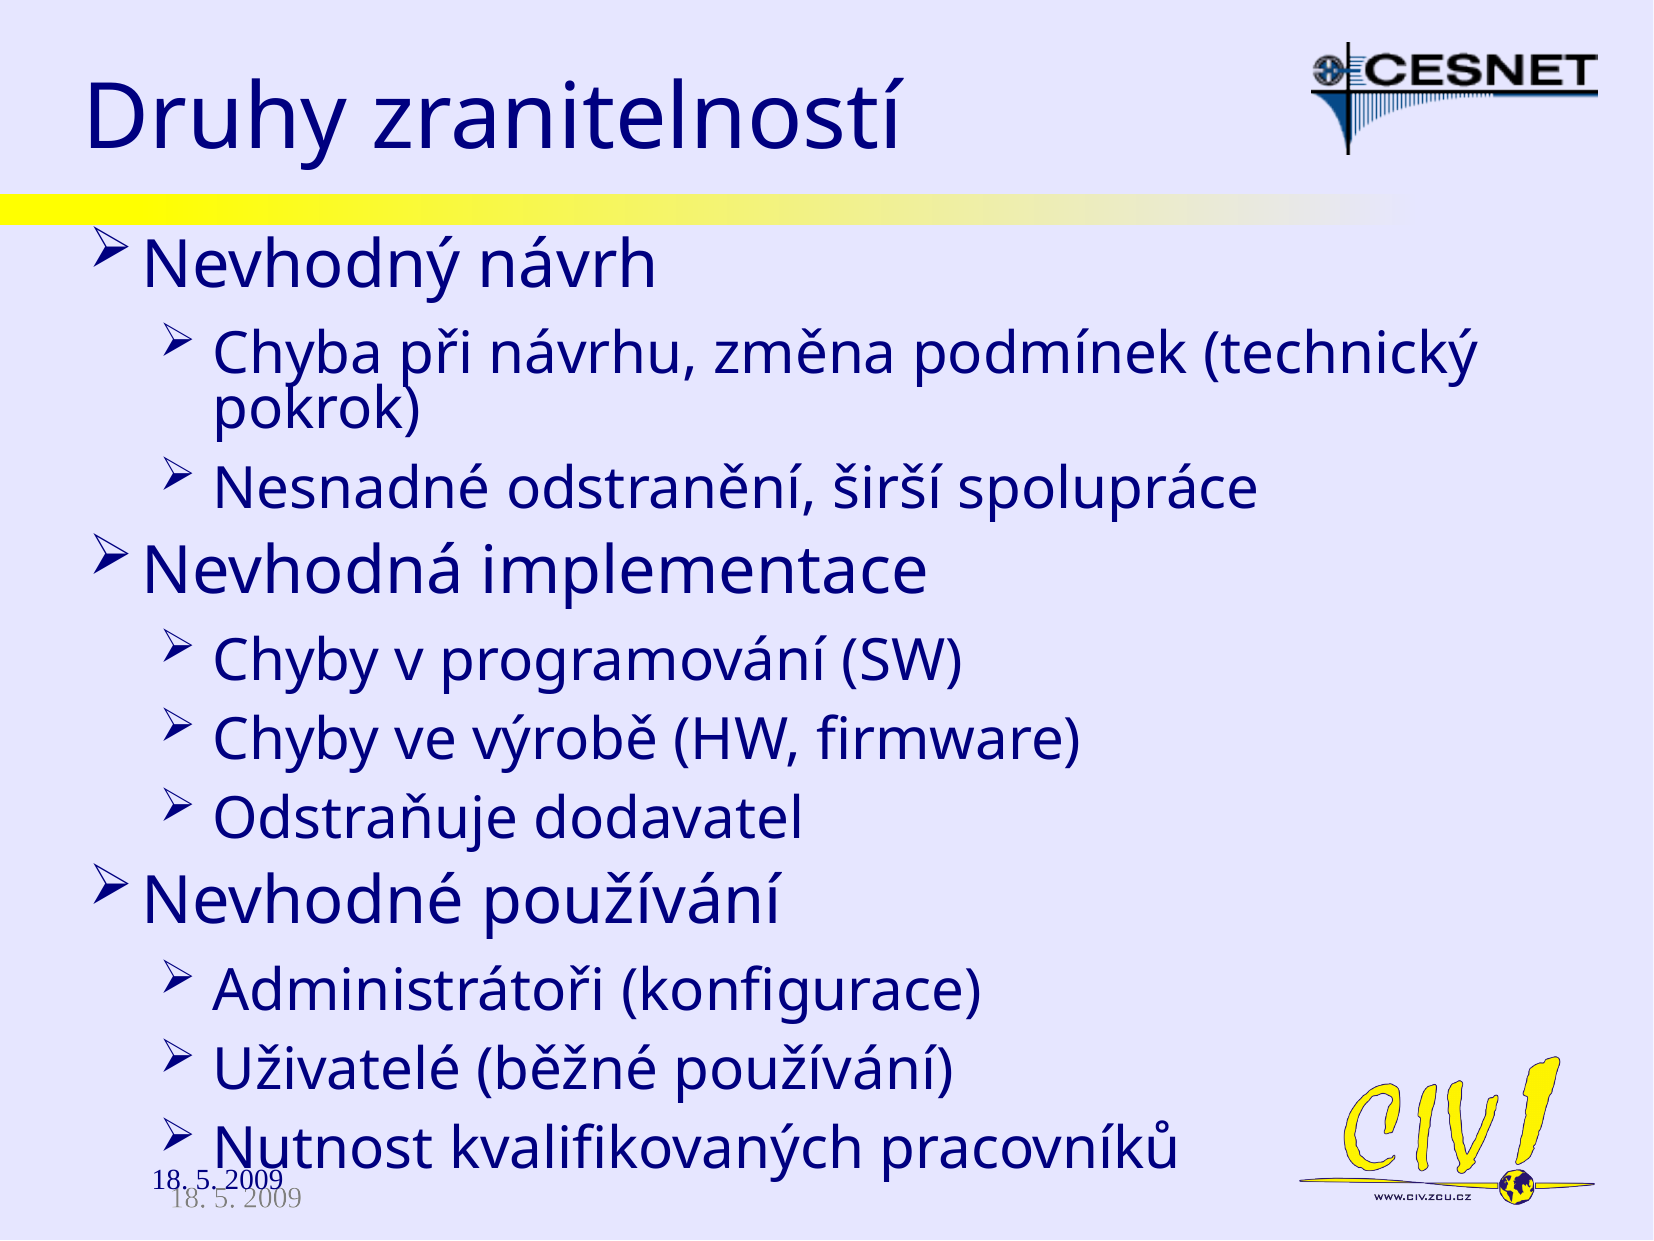

# Druhy zranitelností
Nevhodný návrh
Chyba při návrhu, změna podmínek (technický pokrok)
Nesnadné odstranění, širší spolupráce
Nevhodná implementace
Chyby v programování (SW)
Chyby ve výrobě (HW, firmware)
Odstraňuje dodavatel
Nevhodné používání
Administrátoři (konfigurace)
Uživatelé (běžné používání)
Nutnost kvalifikovaných pracovníků
18. 5. 2009